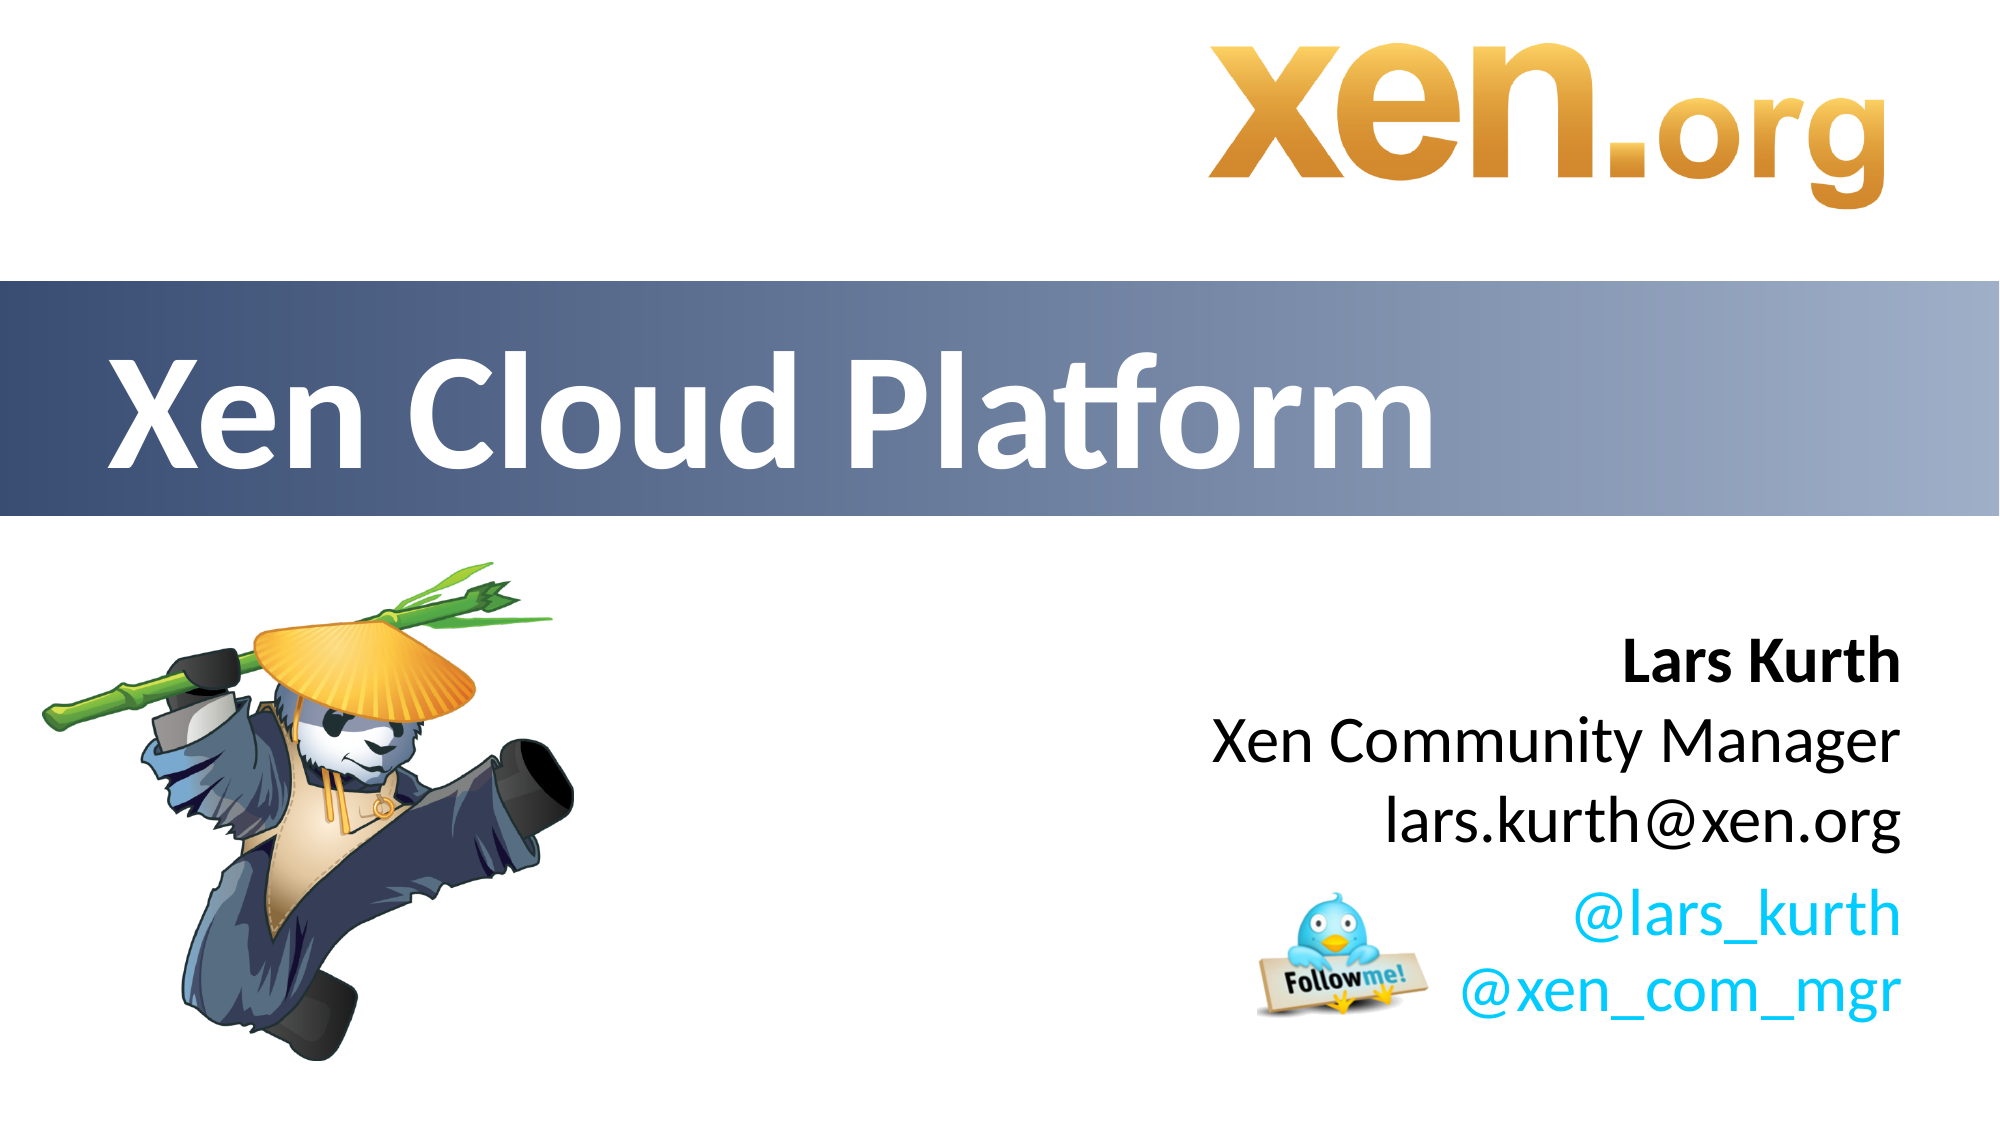

Xen Cloud Platform
# Lars Kurth Xen Community Manager lars.kurth@xen.org
@lars_kurth
@xen_com_mgr